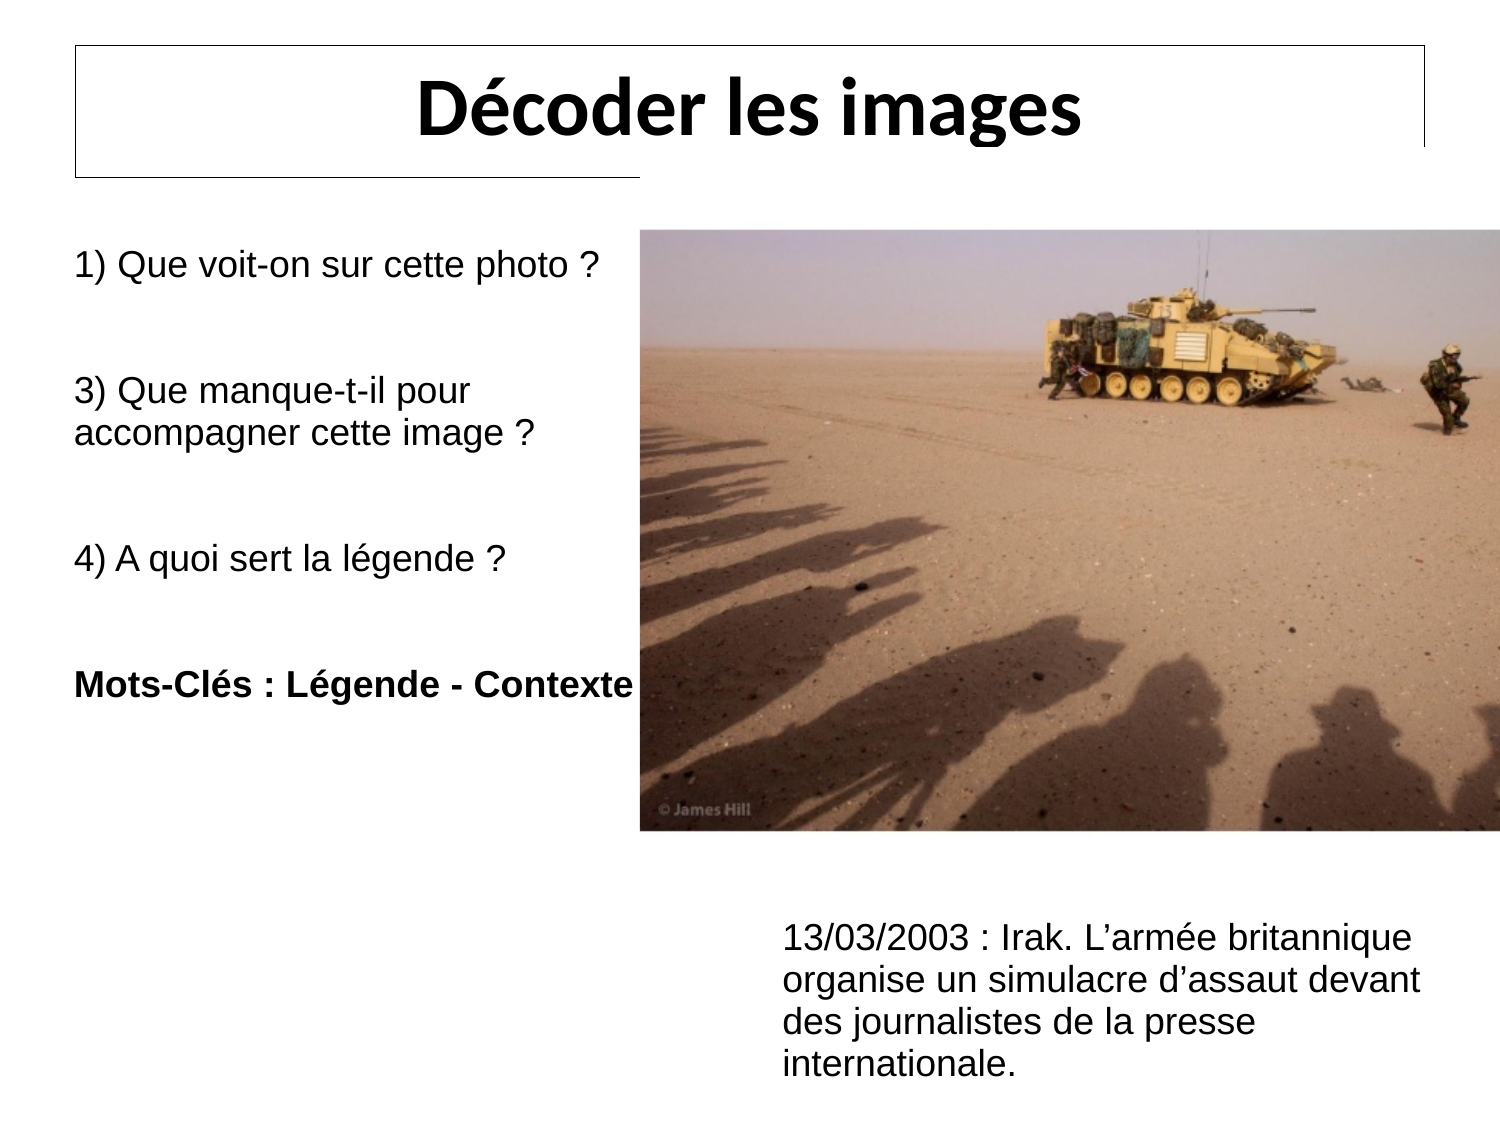

# Décoder les images
1) Que voit-on sur cette photo ?
3) Que manque-t-il pour accompagner cette image ?
4) A quoi sert la légende ?
Mots-Clés : Légende - Contexte
13/03/2003 : Irak. L’armée britannique organise un simulacre d’assaut devant des journalistes de la presse internationale.